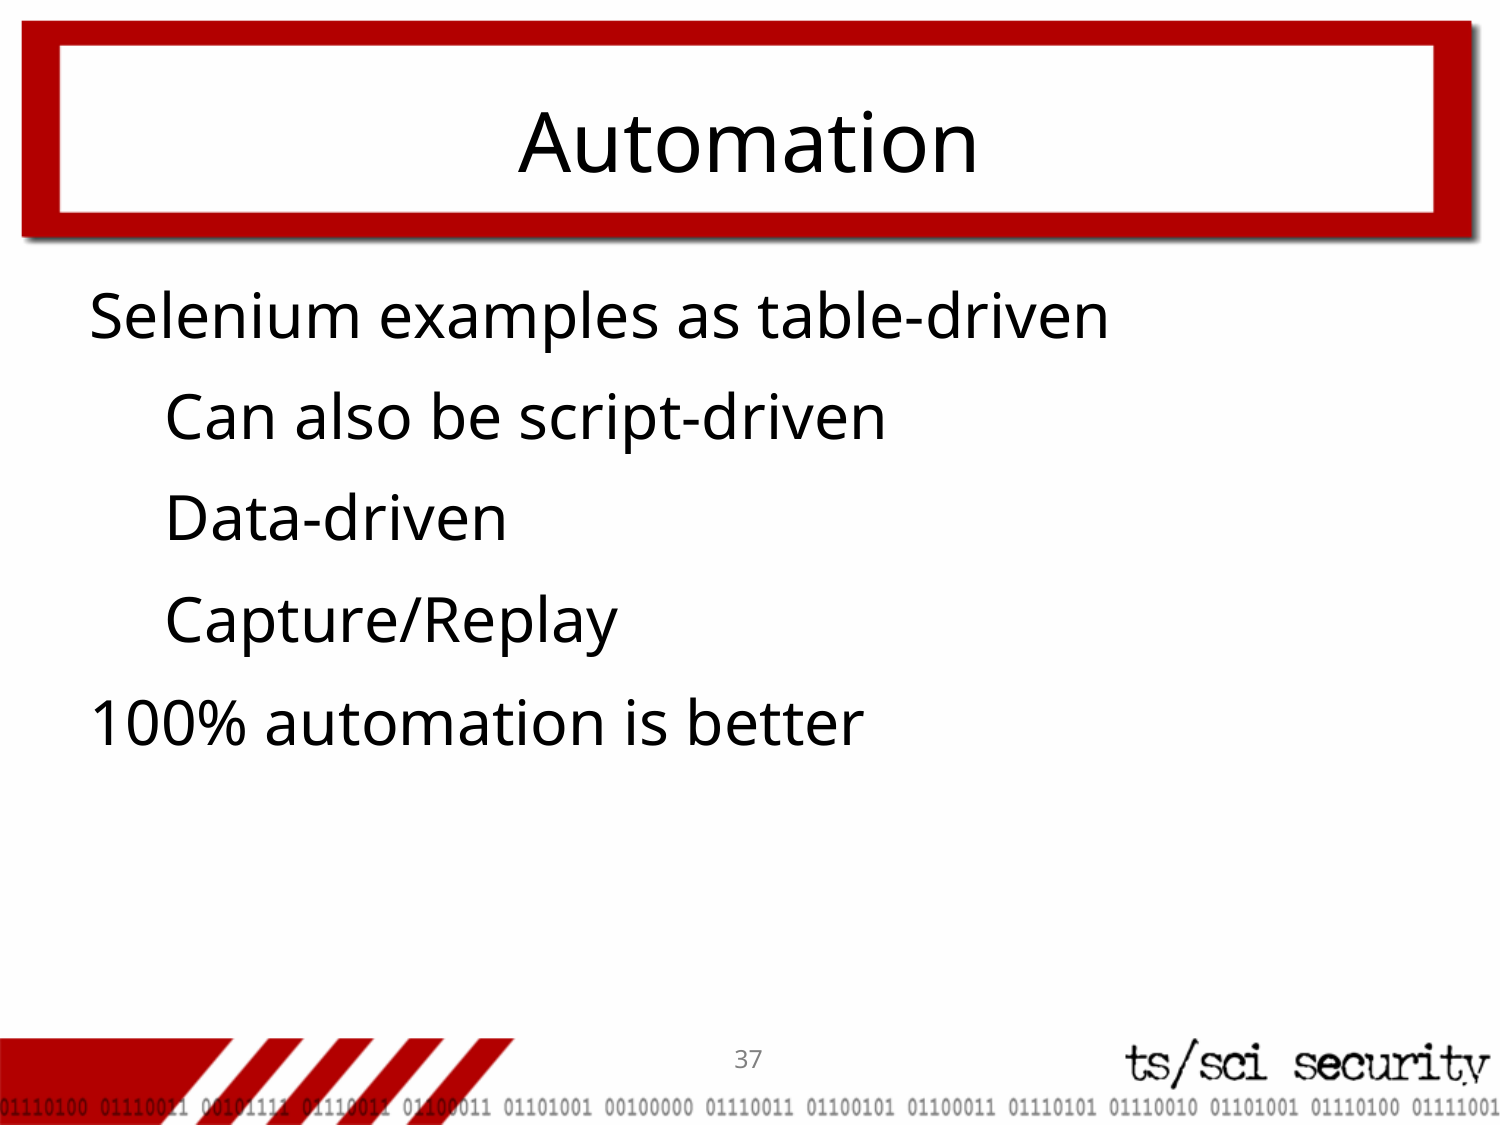

# Automation
Selenium examples as table-driven
Can also be script-driven
Data-driven
Capture/Replay
100% automation is better
37